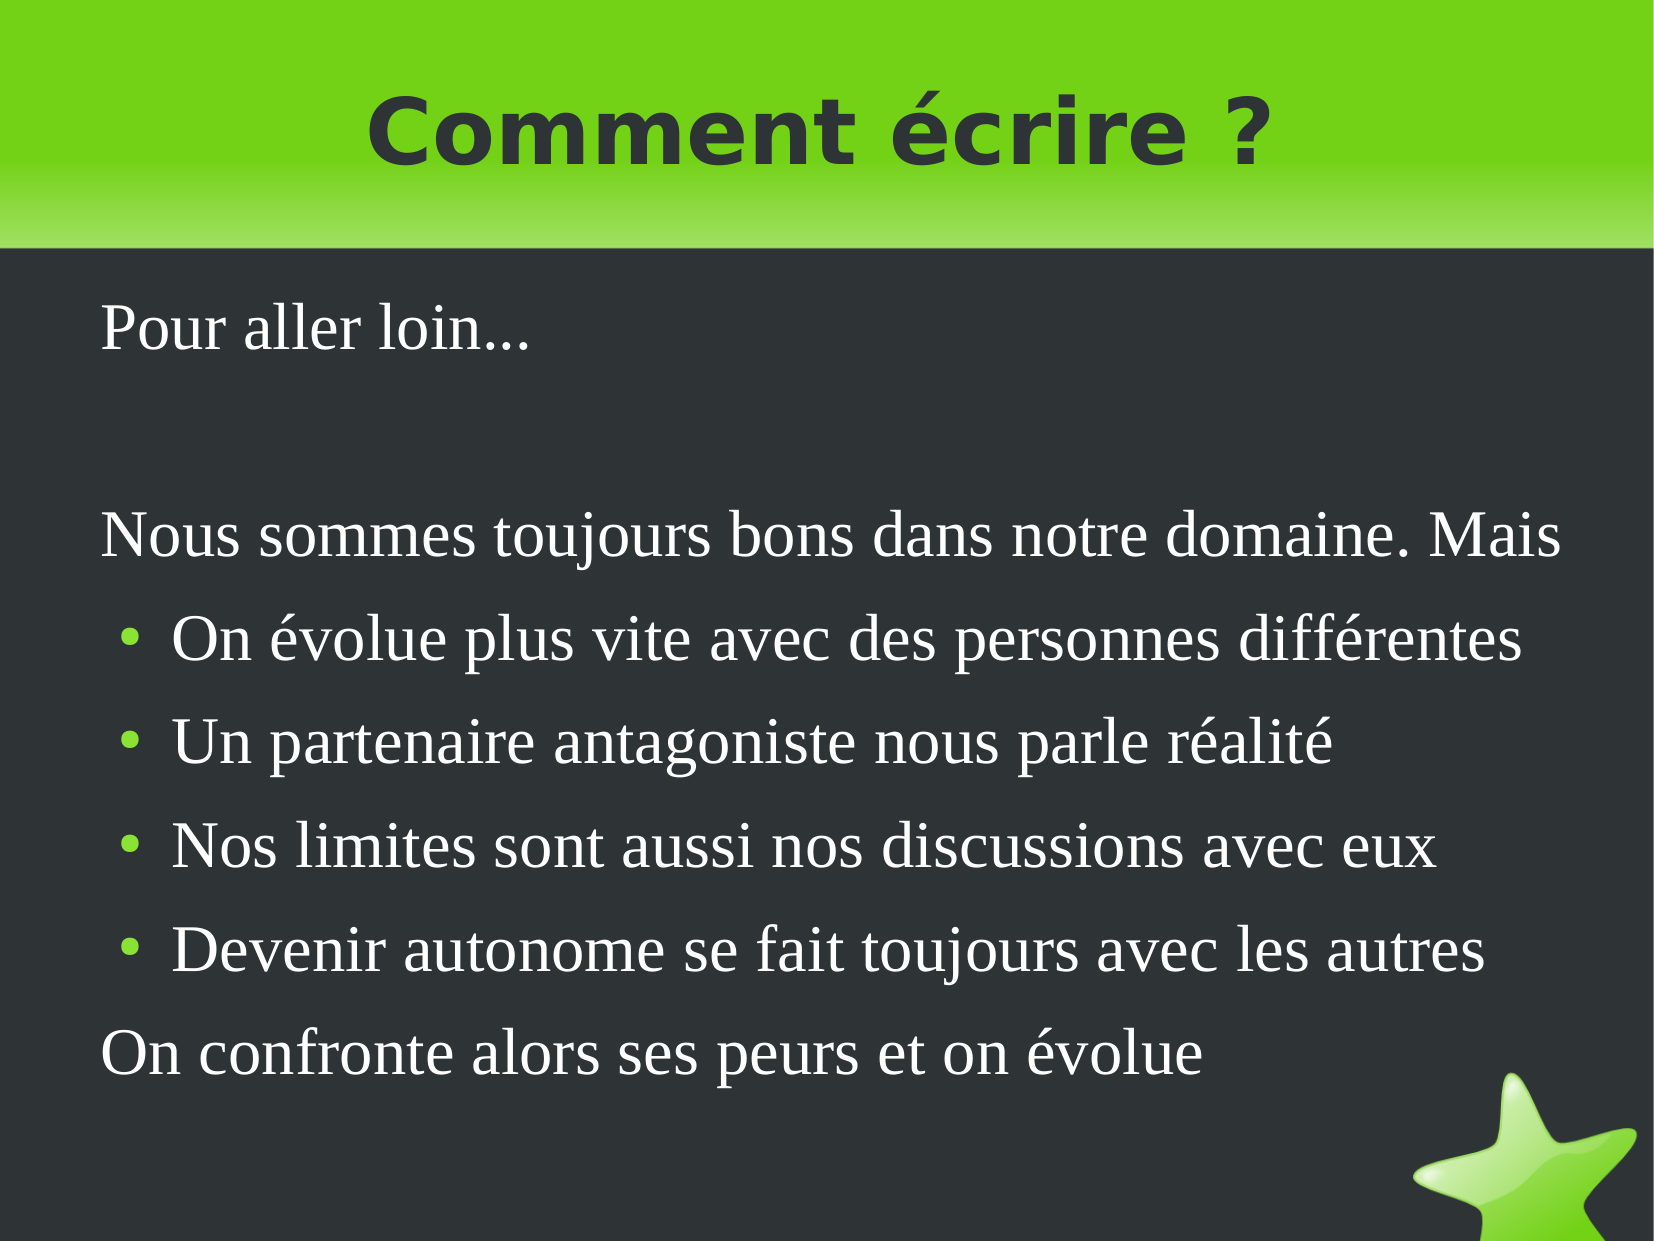

# Comment écrire ?
Pour aller loin...
Nous sommes toujours bons dans notre domaine. Mais
On évolue plus vite avec des personnes différentes
Un partenaire antagoniste nous parle réalité
Nos limites sont aussi nos discussions avec eux
Devenir autonome se fait toujours avec les autres
On confronte alors ses peurs et on évolue